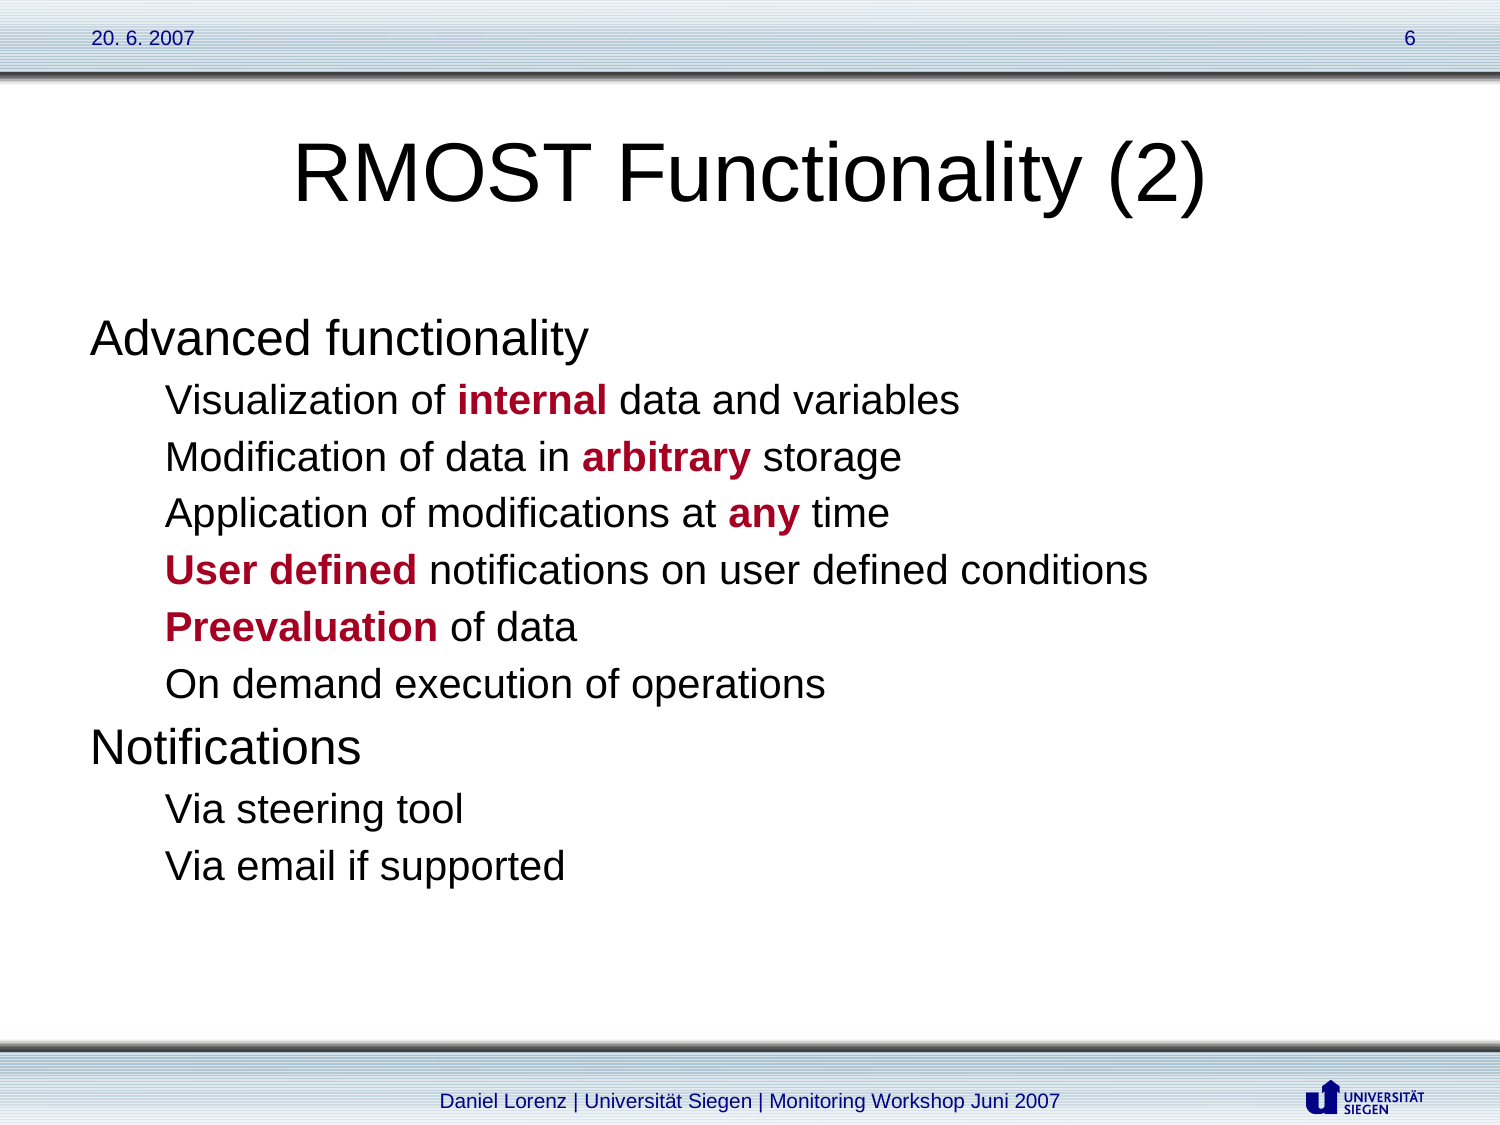

6
20. 6. 2007
# RMOST Functionality (2)
Advanced functionality
Visualization of internal data and variables
Modification of data in arbitrary storage
Application of modifications at any time
User defined notifications on user defined conditions
Preevaluation of data
On demand execution of operations
Notifications
Via steering tool
Via email if supported
Daniel Lorenz | Universität Siegen | Monitoring Workshop Juni 2007